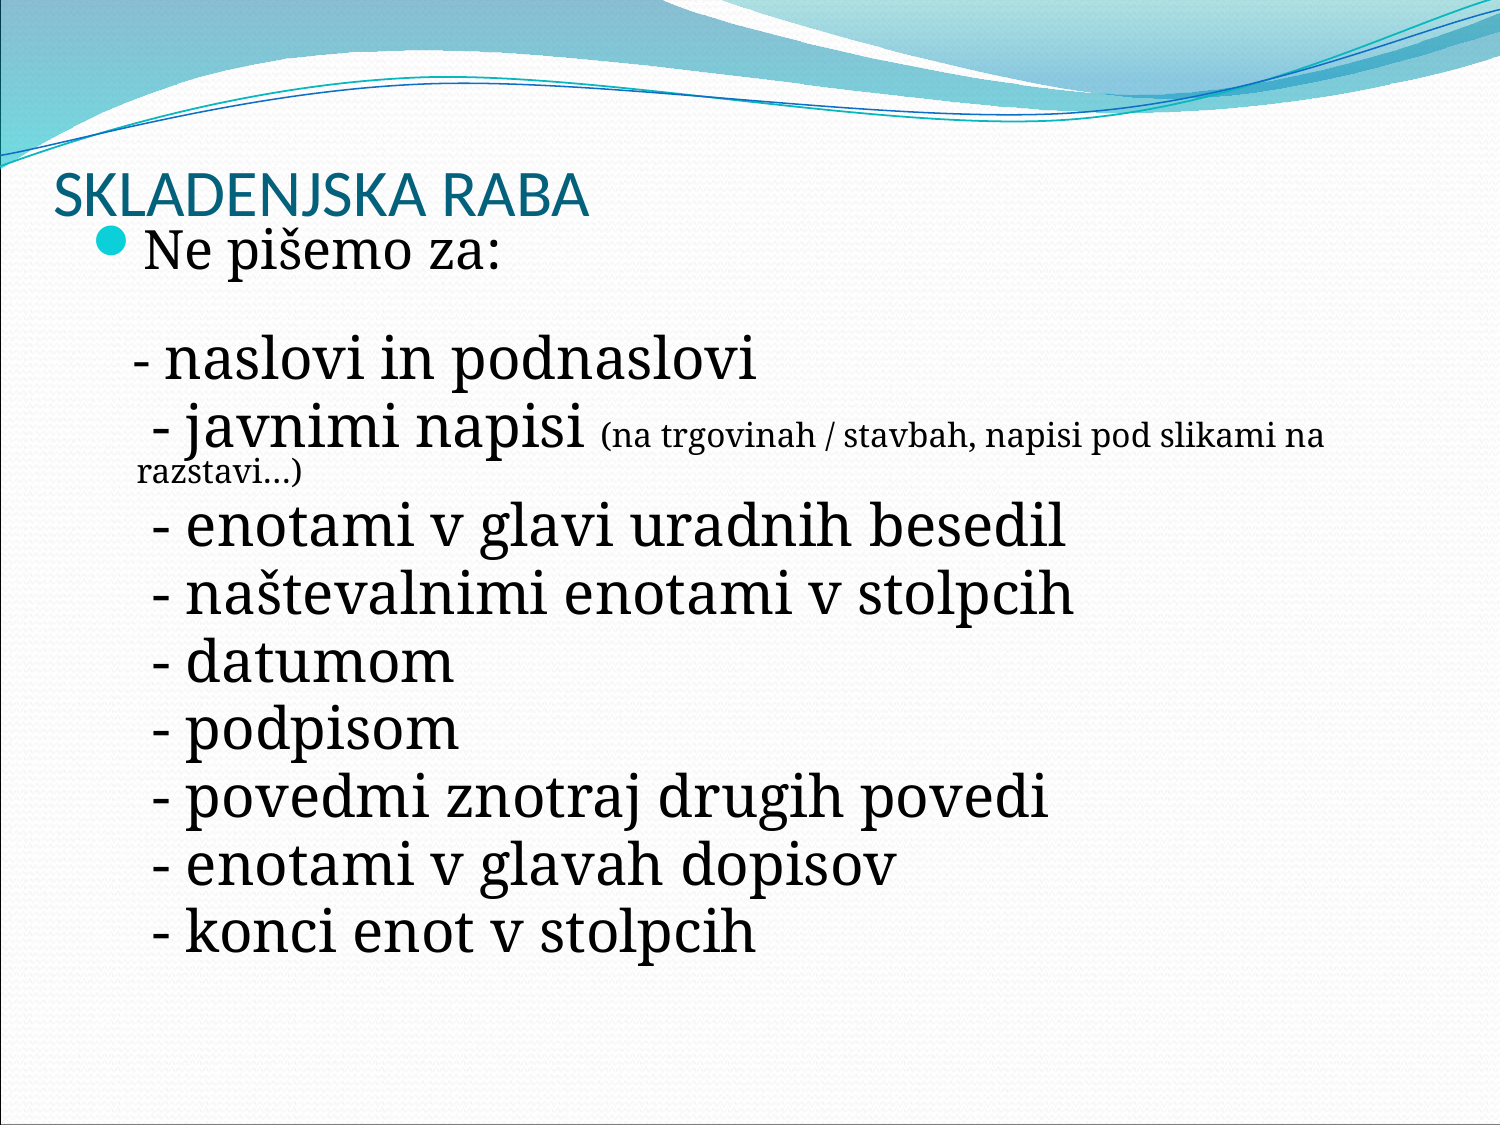

# SKLADENJSKA RABA
Ne pišemo za:
 - naslovi in podnaslovi
 - javnimi napisi (na trgovinah / stavbah, napisi pod slikami na razstavi…)
 - enotami v glavi uradnih besedil
 - naštevalnimi enotami v stolpcih
 - datumom
 - podpisom
 - povedmi znotraj drugih povedi
 - enotami v glavah dopisov
 - konci enot v stolpcih